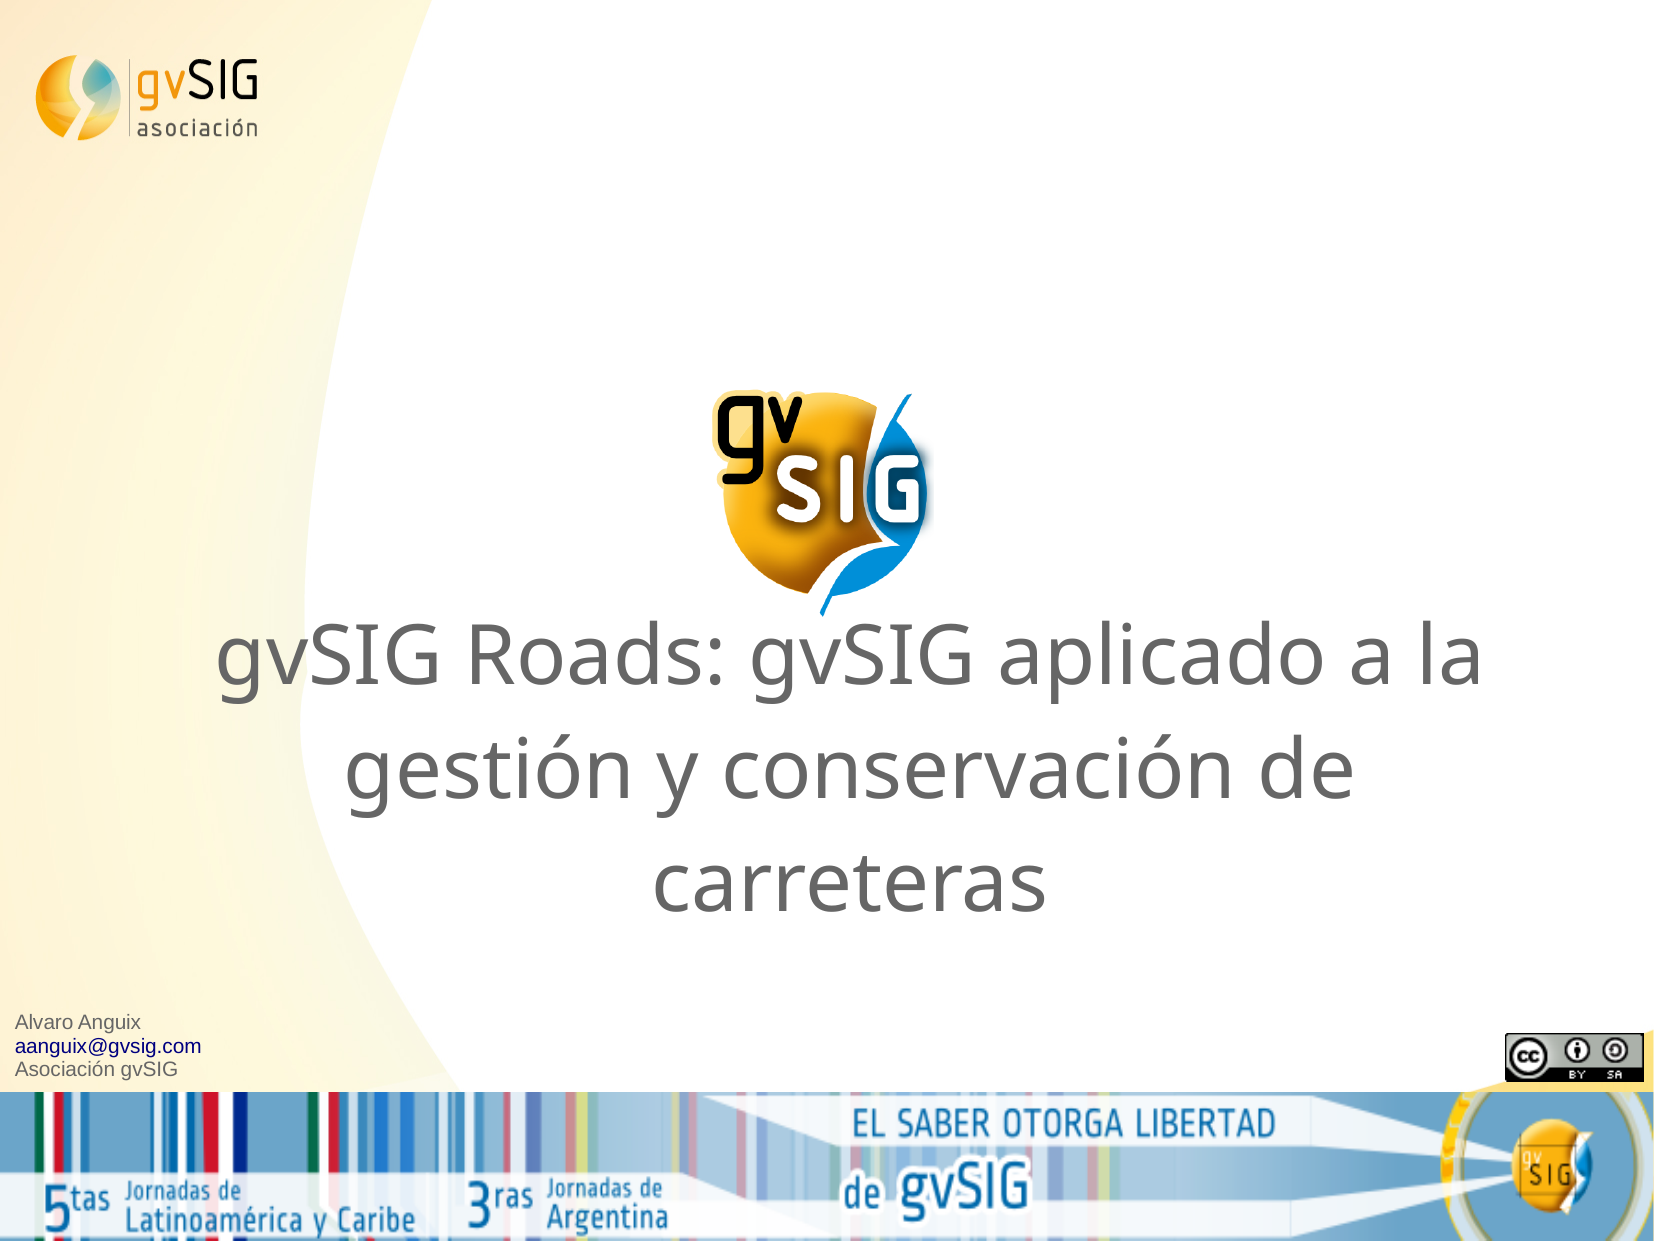

# gvSIG Roads: gvSIG aplicado a la gestión y conservación de carreteras
Alvaro Anguix
aanguix@gvsig.com
Asociación gvSIG